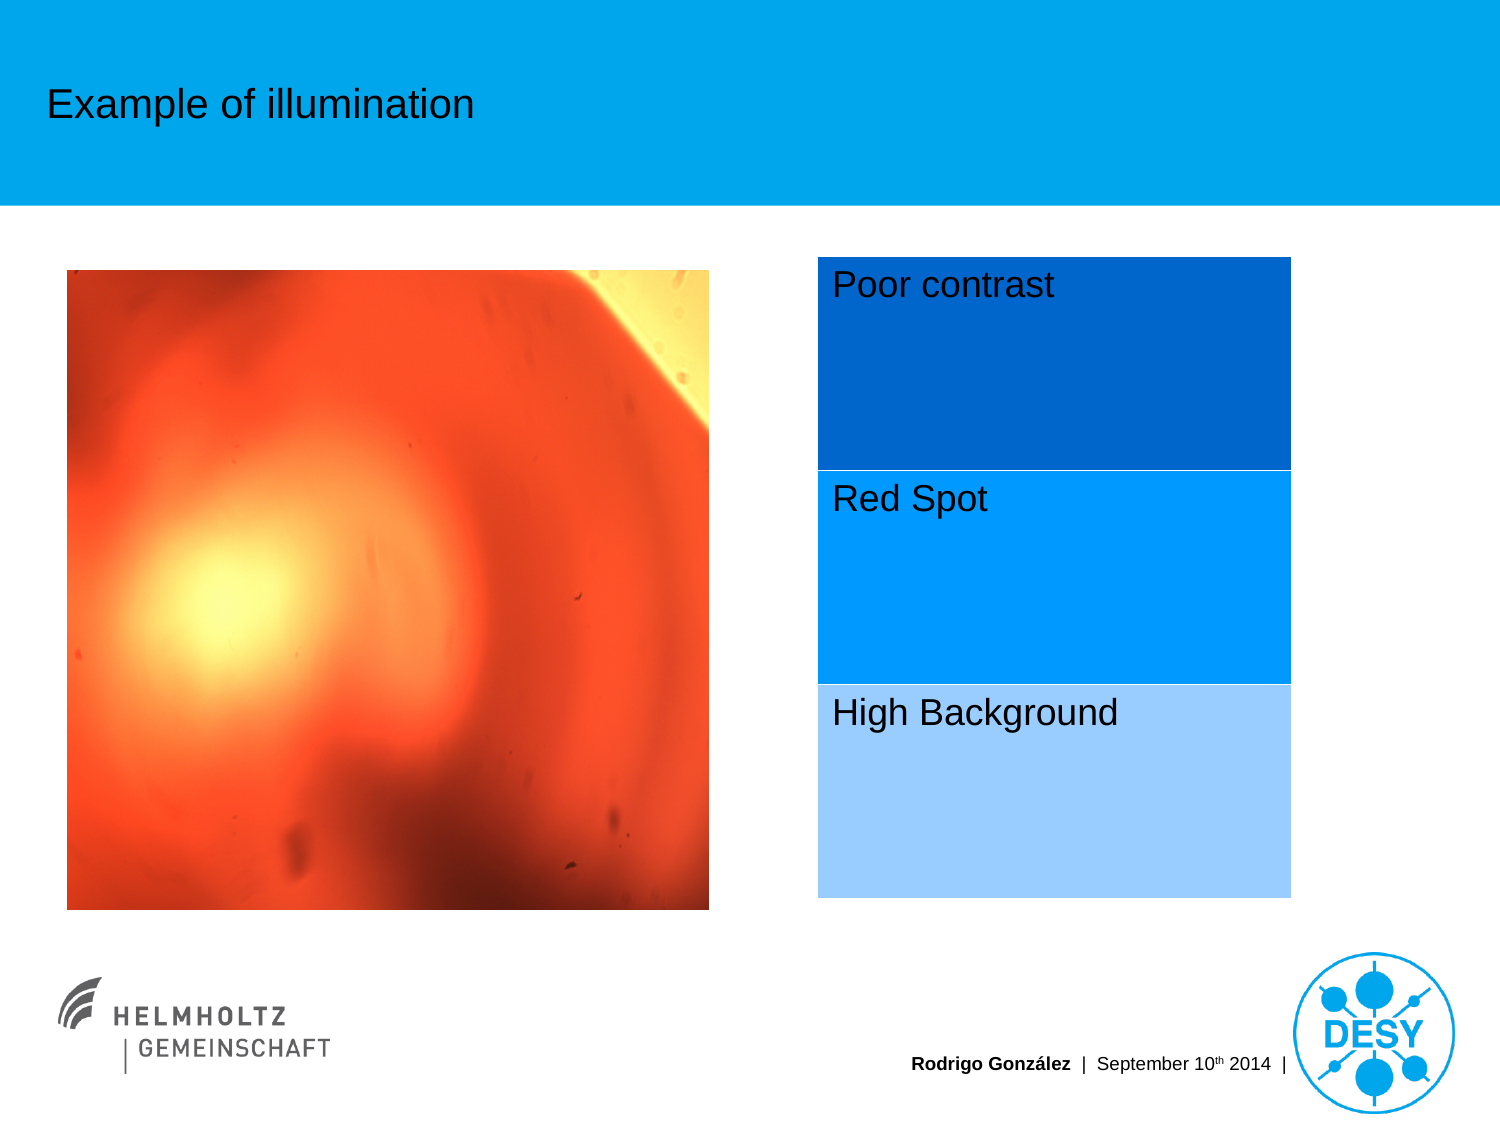

# Example of illumination
| Poor contrast |
| --- |
| Red Spot |
| High Background |